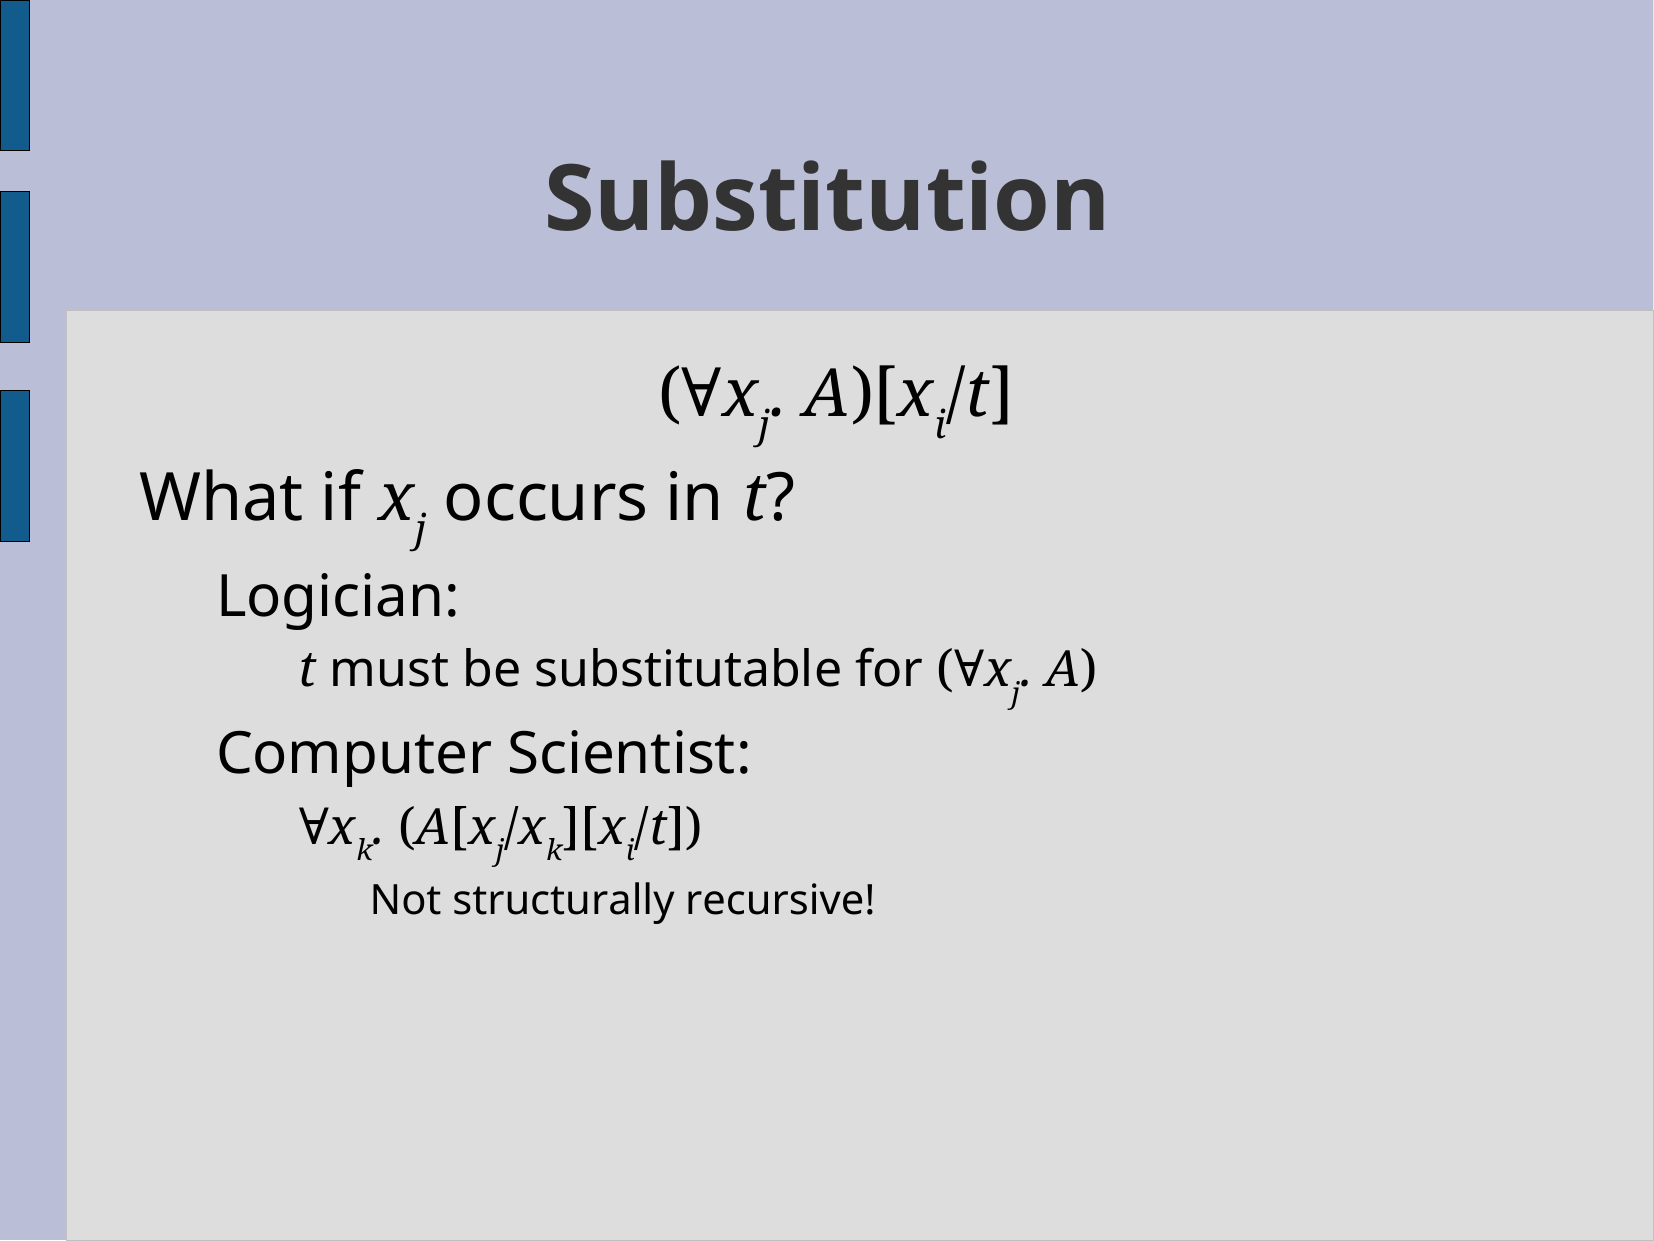

# Substitution
(∀xj. A)[xi/t]
What if xj occurs in t?
Logician:
t must be substitutable for (∀xj. A)
Computer Scientist:
∀xk. (A[xj/xk][xi/t])
Not structurally recursive!